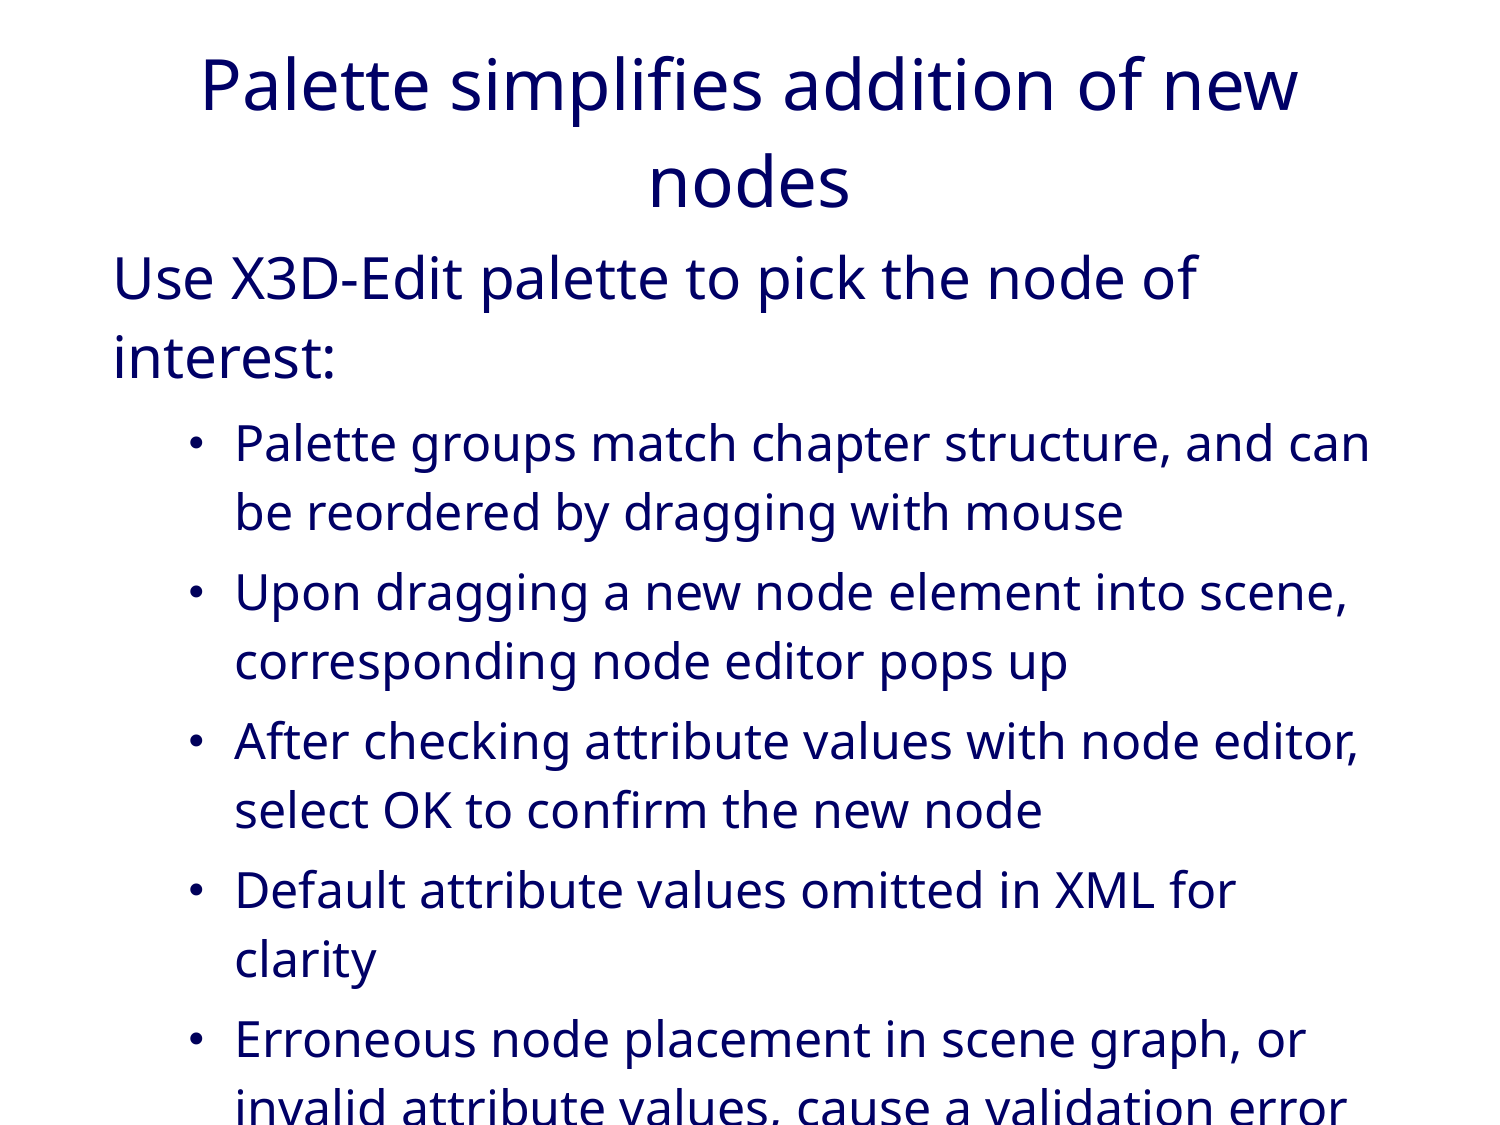

# Palette simplifies addition of new nodes
Use X3D-Edit palette to pick the node of interest:
Palette groups match chapter structure, and can be reordered by dragging with mouse
Upon dragging a new node element into scene, corresponding node editor pops up
After checking attribute values with node editor, select OK to confirm the new node
Default attribute values omitted in XML for clarity
Erroneous node placement in scene graph, or invalid attribute values, cause a validation error
Accept or reject validation errors as appropriate, then continue with text editing if desired